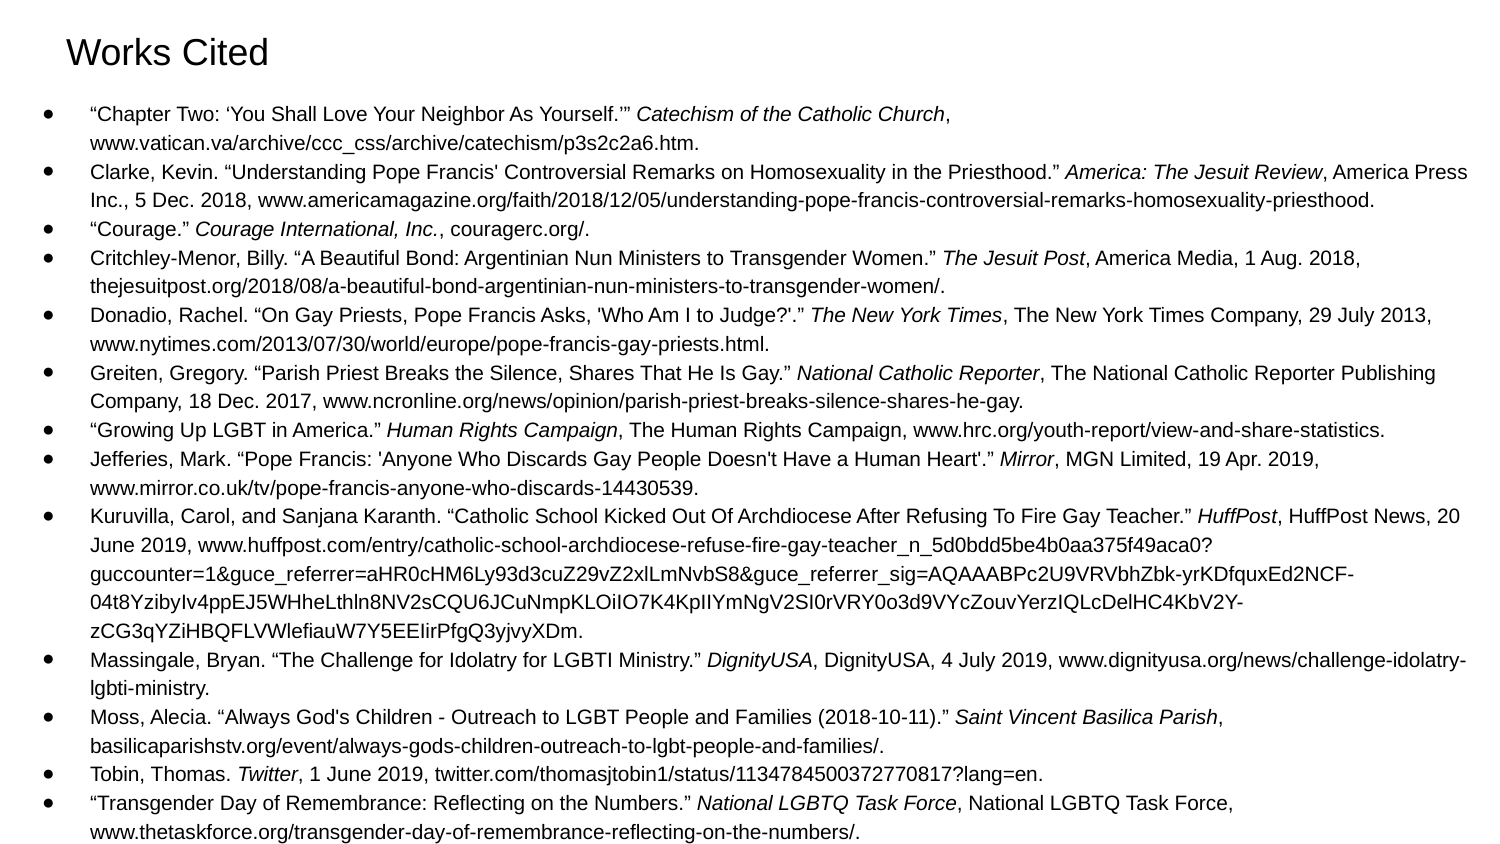

# Works Cited
“Chapter Two: ‘You Shall Love Your Neighbor As Yourself.’” Catechism of the Catholic Church, www.vatican.va/archive/ccc_css/archive/catechism/p3s2c2a6.htm.
Clarke, Kevin. “Understanding Pope Francis' Controversial Remarks on Homosexuality in the Priesthood.” America: The Jesuit Review, America Press Inc., 5 Dec. 2018, www.americamagazine.org/faith/2018/12/05/understanding-pope-francis-controversial-remarks-homosexuality-priesthood.
“Courage.” Courage International, Inc., couragerc.org/.
Critchley-Menor, Billy. “A Beautiful Bond: Argentinian Nun Ministers to Transgender Women.” The Jesuit Post, America Media, 1 Aug. 2018, thejesuitpost.org/2018/08/a-beautiful-bond-argentinian-nun-ministers-to-transgender-women/.
Donadio, Rachel. “On Gay Priests, Pope Francis Asks, 'Who Am I to Judge?'.” The New York Times, The New York Times Company, 29 July 2013, www.nytimes.com/2013/07/30/world/europe/pope-francis-gay-priests.html.
Greiten, Gregory. “Parish Priest Breaks the Silence, Shares That He Is Gay.” National Catholic Reporter, The National Catholic Reporter Publishing Company, 18 Dec. 2017, www.ncronline.org/news/opinion/parish-priest-breaks-silence-shares-he-gay.
“Growing Up LGBT in America.” Human Rights Campaign, The Human Rights Campaign, www.hrc.org/youth-report/view-and-share-statistics.
Jefferies, Mark. “Pope Francis: 'Anyone Who Discards Gay People Doesn't Have a Human Heart'.” Mirror, MGN Limited, 19 Apr. 2019, www.mirror.co.uk/tv/pope-francis-anyone-who-discards-14430539.
Kuruvilla, Carol, and Sanjana Karanth. “Catholic School Kicked Out Of Archdiocese After Refusing To Fire Gay Teacher.” HuffPost, HuffPost News, 20 June 2019, www.huffpost.com/entry/catholic-school-archdiocese-refuse-fire-gay-teacher_n_5d0bdd5be4b0aa375f49aca0?guccounter=1&guce_referrer=aHR0cHM6Ly93d3cuZ29vZ2xlLmNvbS8&guce_referrer_sig=AQAAABPc2U9VRVbhZbk-yrKDfquxEd2NCF-04t8YzibyIv4ppEJ5WHheLthln8NV2sCQU6JCuNmpKLOiIO7K4KpIIYmNgV2SI0rVRY0o3d9VYcZouvYerzIQLcDelHC4KbV2Y-zCG3qYZiHBQFLVWlefiauW7Y5EEIirPfgQ3yjvyXDm.
Massingale, Bryan. “The Challenge for Idolatry for LGBTI Ministry.” DignityUSA, DignityUSA, 4 July 2019, www.dignityusa.org/news/challenge-idolatry-lgbti-ministry.
Moss, Alecia. “Always God's Children - Outreach to LGBT People and Families (2018-10-11).” Saint Vincent Basilica Parish, basilicaparishstv.org/event/always-gods-children-outreach-to-lgbt-people-and-families/.
Tobin, Thomas. Twitter, 1 June 2019, twitter.com/thomasjtobin1/status/1134784500372770817?lang=en.
“Transgender Day of Remembrance: Reflecting on the Numbers.” National LGBTQ Task Force, National LGBTQ Task Force, www.thetaskforce.org/transgender-day-of-remembrance-reflecting-on-the-numbers/.